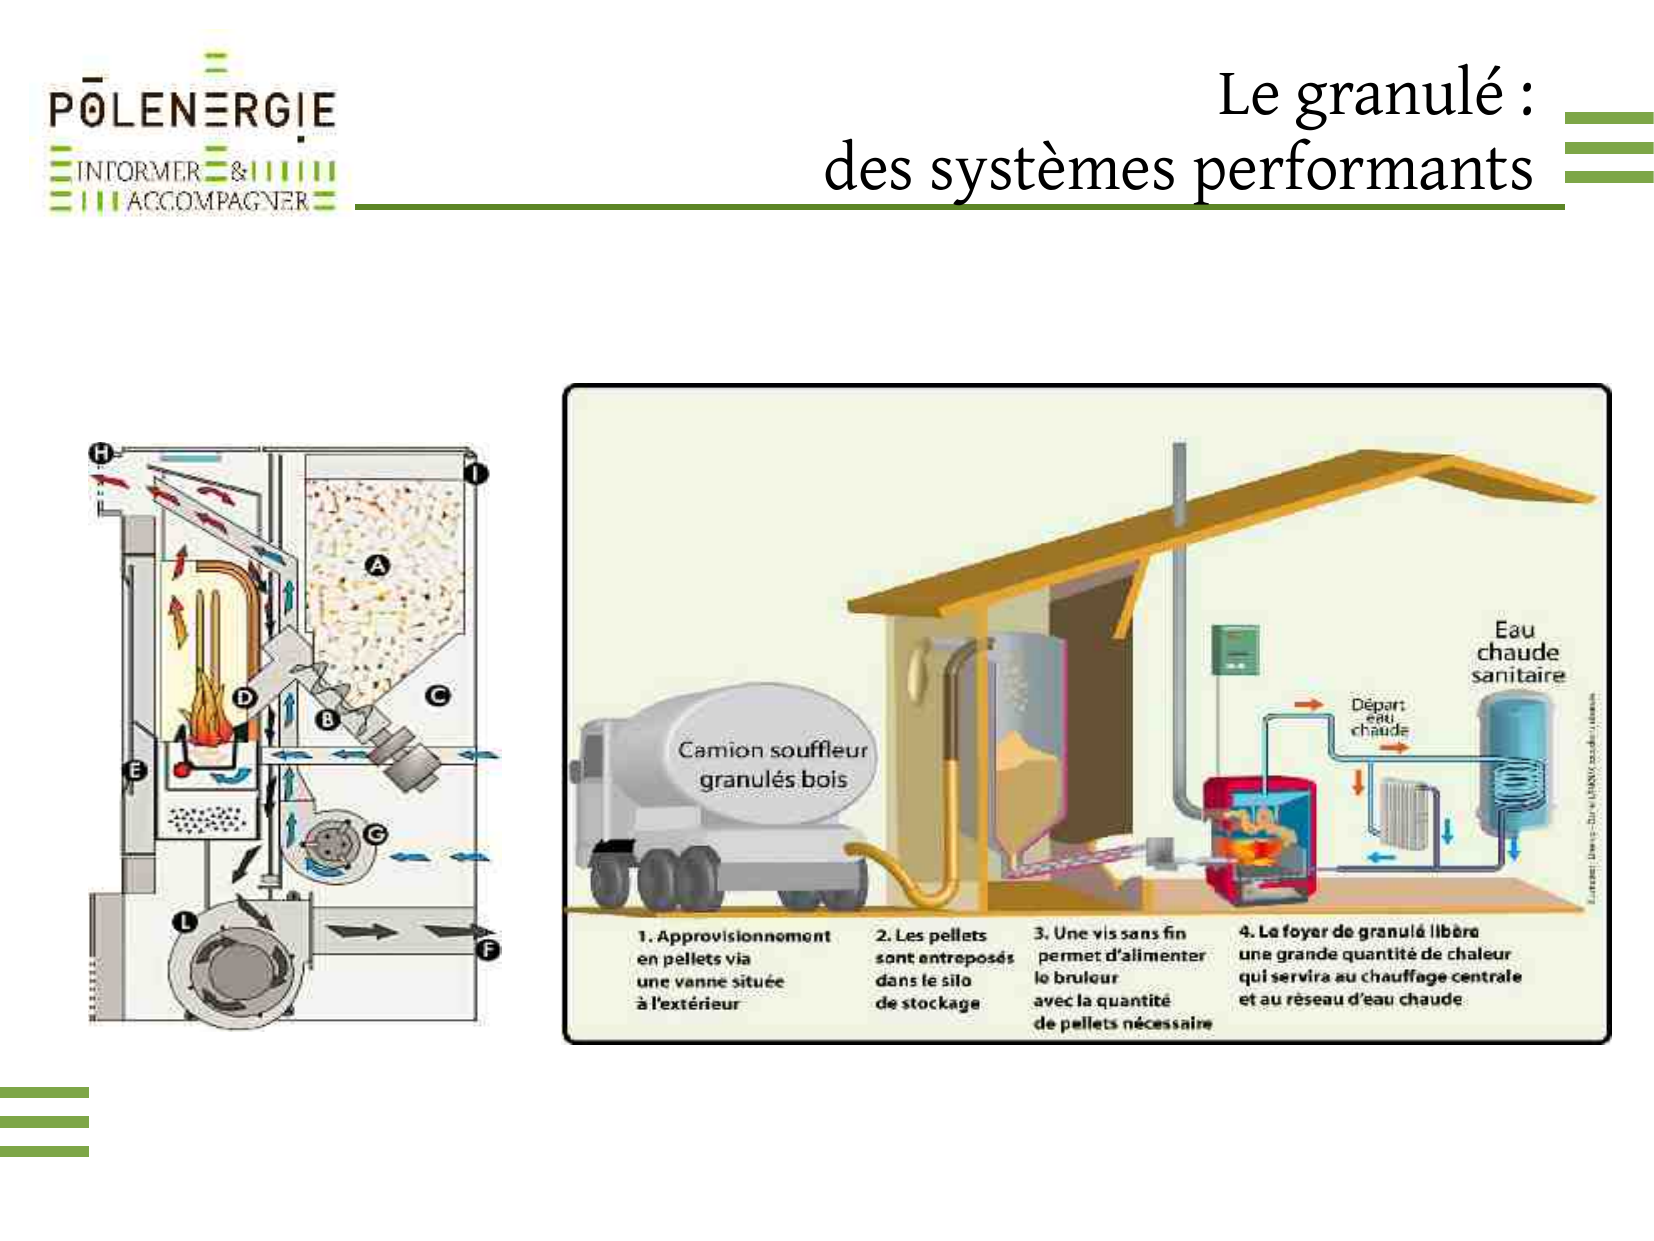

# Le granulé : des systèmes performants
(A) Réservoir combustible (granules de bois)
(B) Vis sans fin pour l’alimentation
(C) Moteur réducteur
(D) Chambre de combustion
(E) Résistance électrique
(F) Conduit d’évacuation des fumées
(G) Ventilateur de refroidissement
(H) Grille de sortie de l’air chaud
(I) Panneau synoptique
(L) Aspirateur des fumées